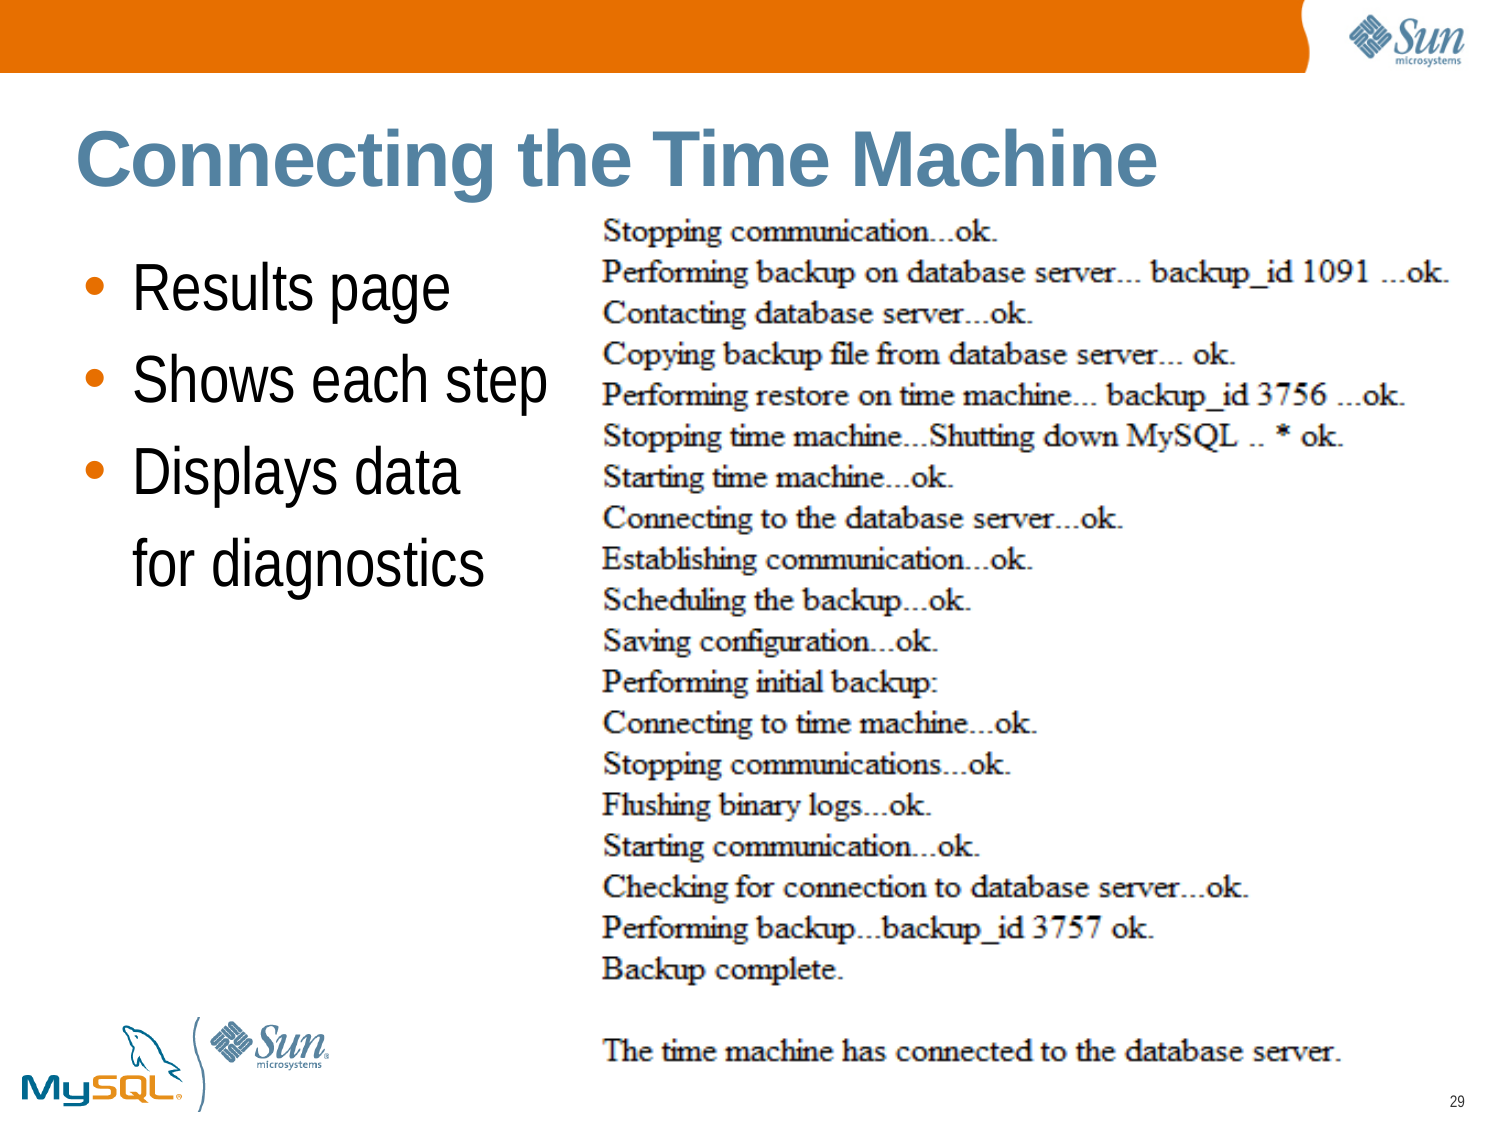

# Connecting the Time Machine
Results page
Shows each step
Displays data
for diagnostics